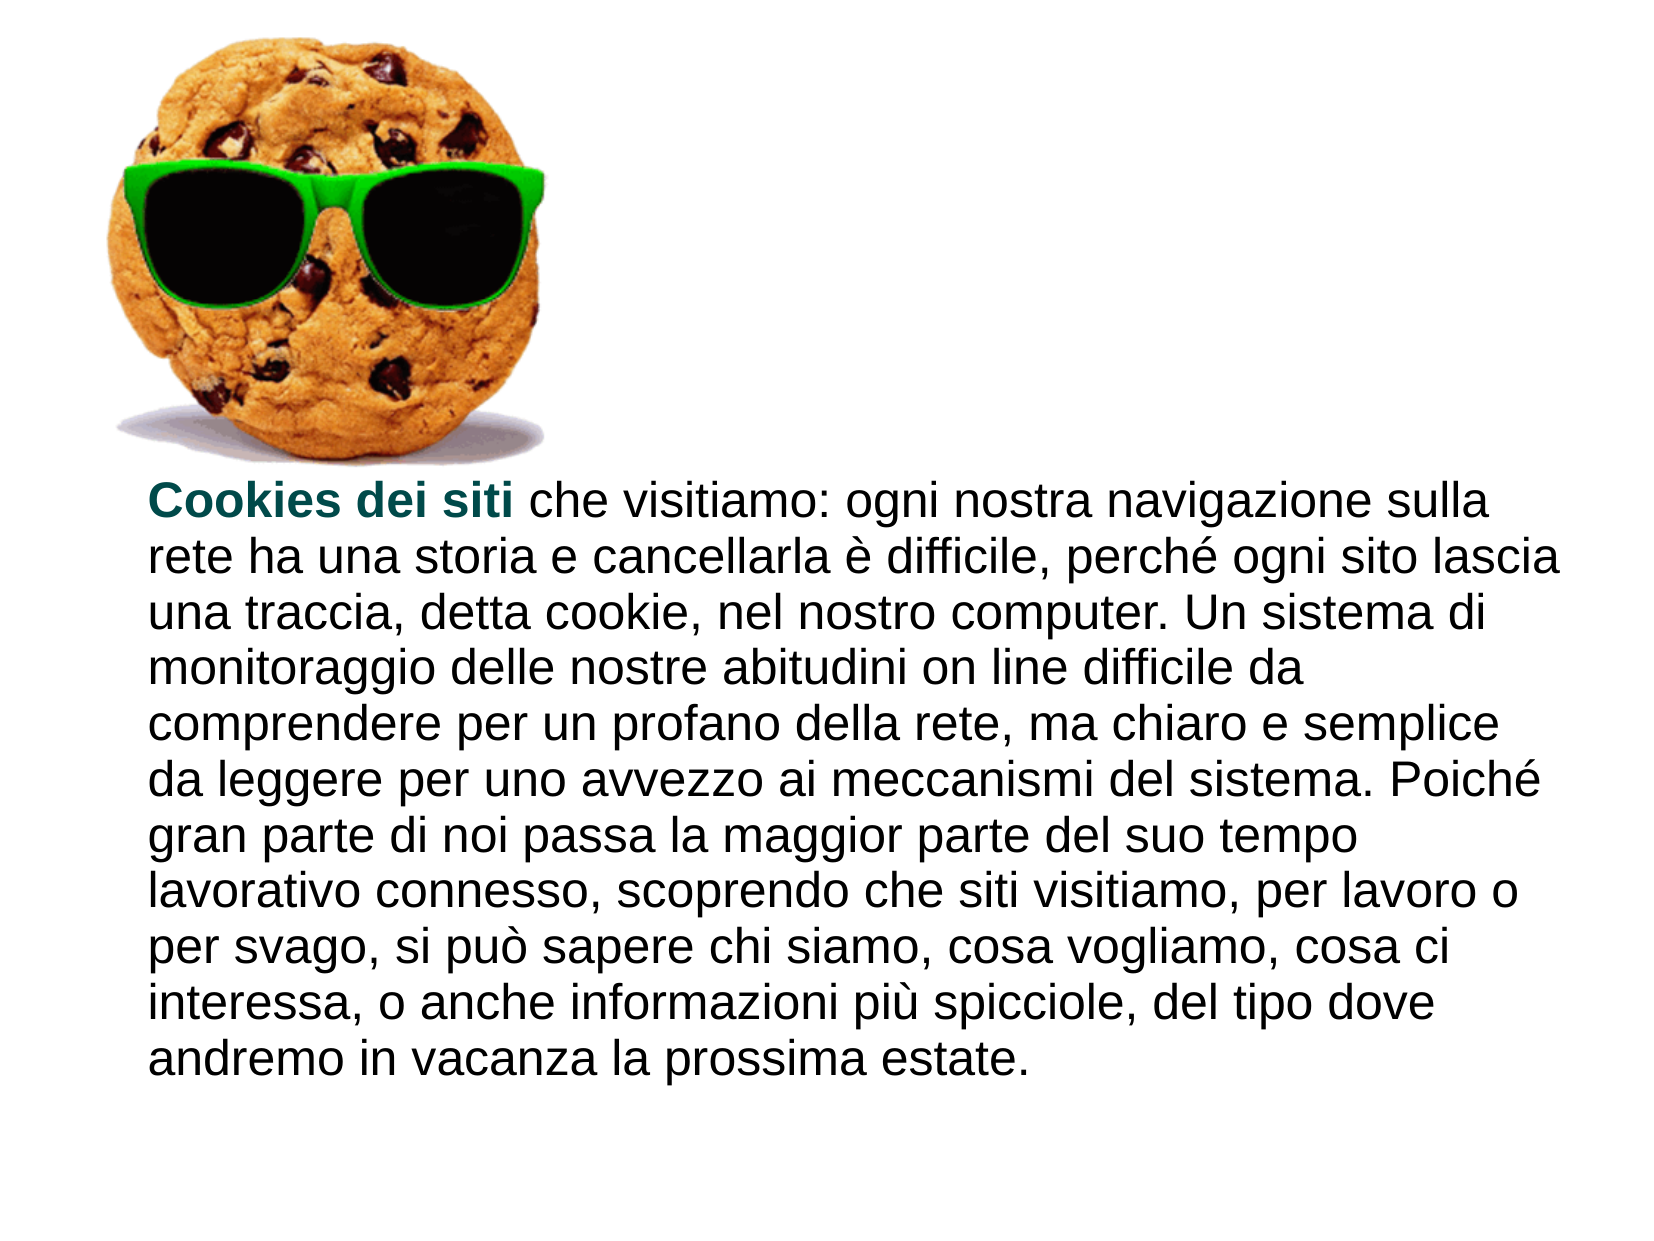

# Cookies dei siti che visitiamo: ogni nostra navigazione sulla rete ha una storia e cancellarla è difficile, perché ogni sito lascia una traccia, detta cookie, nel nostro computer. Un sistema di monitoraggio delle nostre abitudini on line difficile da comprendere per un profano della rete, ma chiaro e semplice da leggere per uno avvezzo ai meccanismi del sistema. Poiché gran parte di noi passa la maggior parte del suo tempo lavorativo connesso, scoprendo che siti visitiamo, per lavoro o per svago, si può sapere chi siamo, cosa vogliamo, cosa ci interessa, o anche informazioni più spicciole, del tipo dove andremo in vacanza la prossima estate.